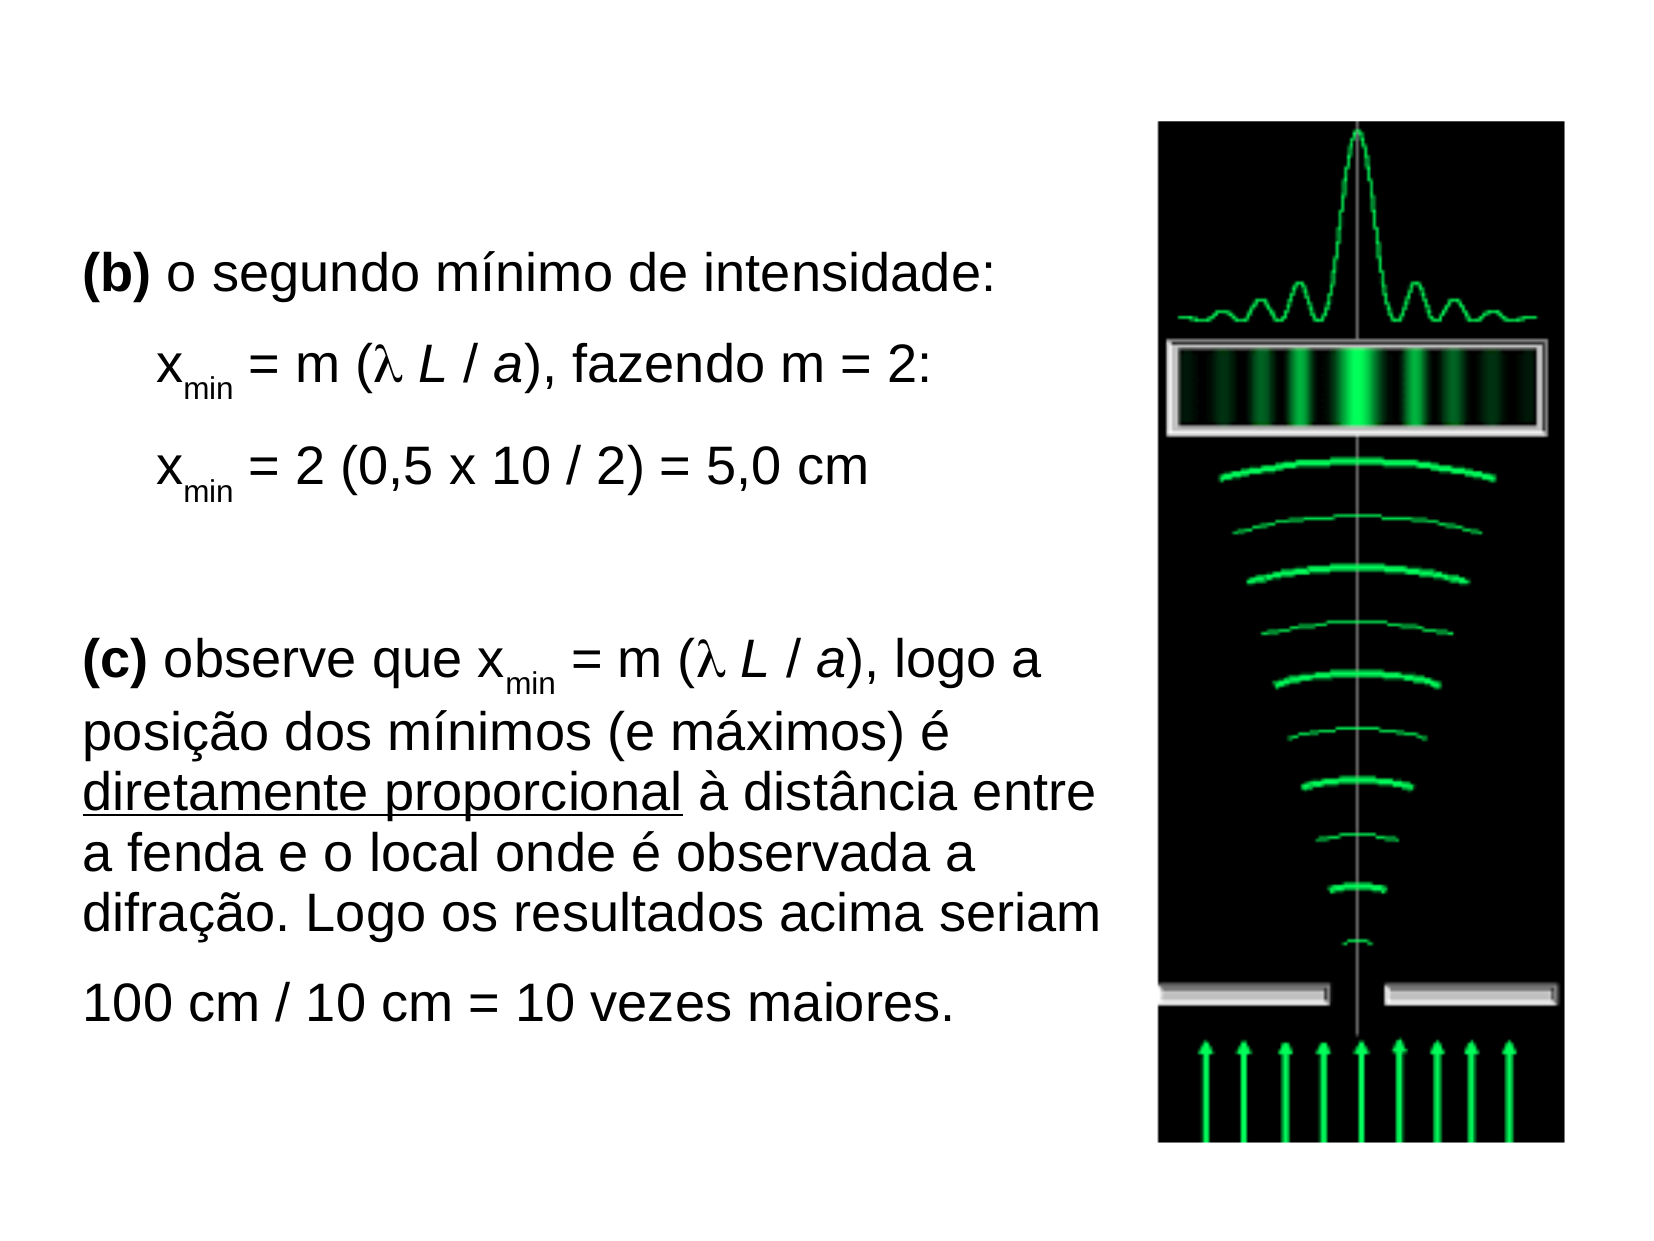

#
(b) o segundo mínimo de intensidade:
xmin = m (l L / a), fazendo m = 2:
xmin = 2 (0,5 x 10 / 2) = 5,0 cm
(c) observe que xmin = m (l L / a), logo a posição dos mínimos (e máximos) é diretamente proporcional à distância entre a fenda e o local onde é observada a difração. Logo os resultados acima seriam
100 cm / 10 cm = 10 vezes maiores.